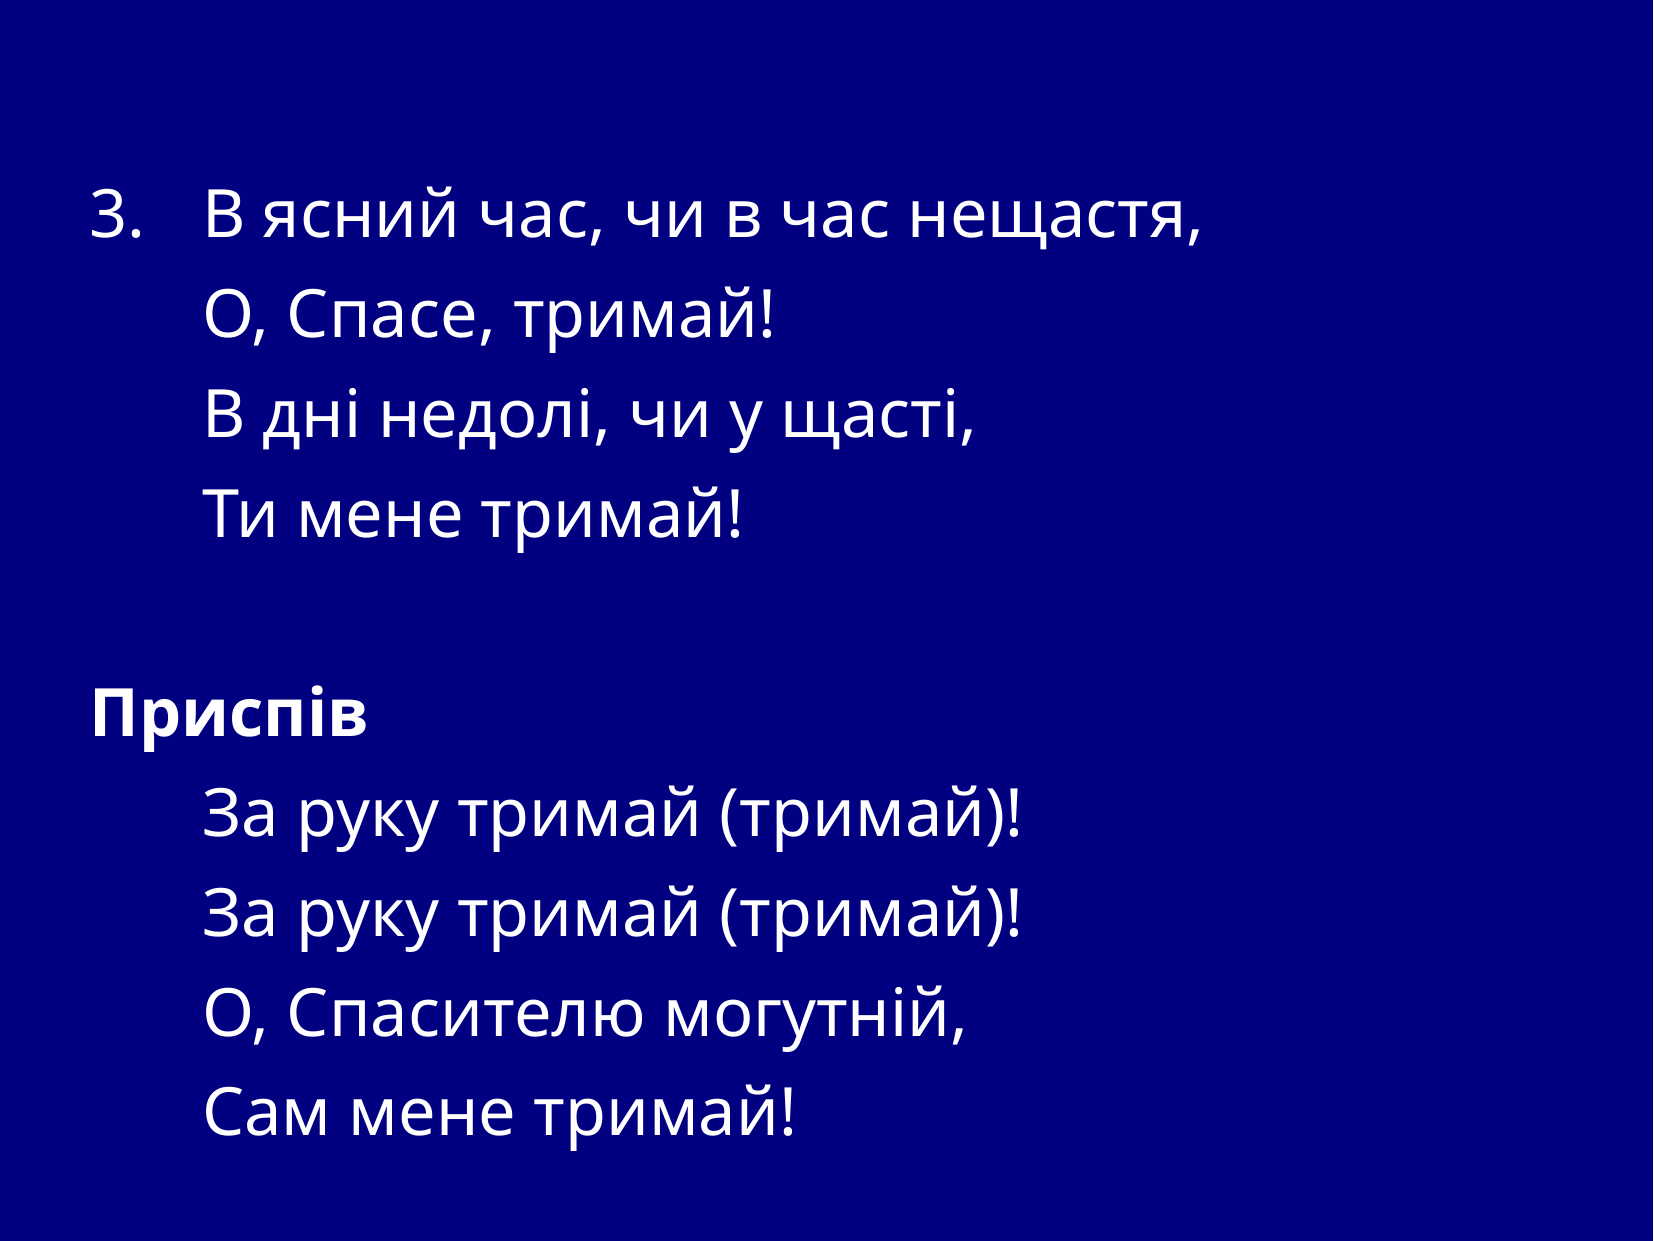

3.	В ясний час, чи в час нещастя,
	О, Спасе, тримай!
	В дні недолі, чи у щасті,
	Ти мене тримай!
Приспів
	За руку тримай (тримай)!
	За руку тримай (тримай)!
	О, Спасителю могутній,
	Сам мене тримай!